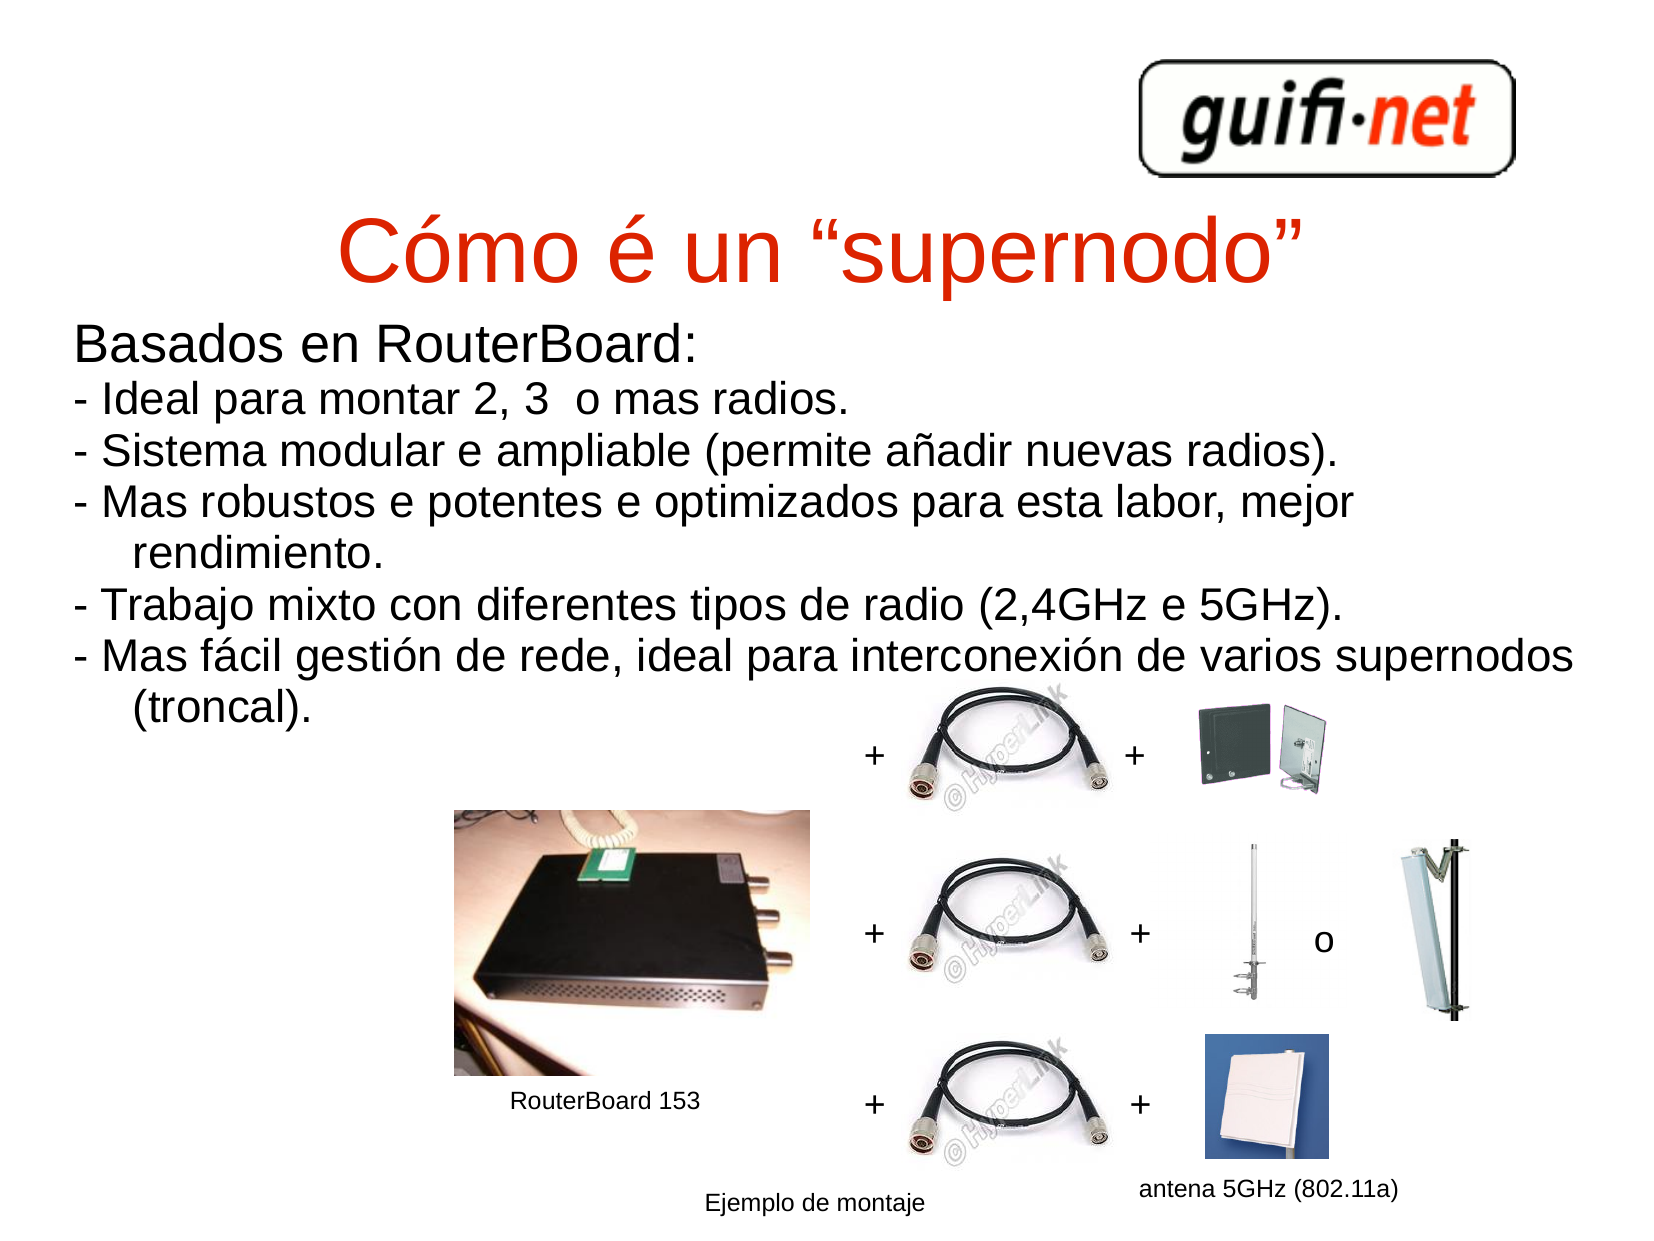

# Cómo é un “supernodo”
Basados en RouterBoard:
- Ideal para montar 2, 3 o mas radios.
- Sistema modular e ampliable (permite añadir nuevas radios).
- Mas robustos e potentes e optimizados para esta labor, mejor rendimiento.
- Trabajo mixto con diferentes tipos de radio (2,4GHz e 5GHz).
- Mas fácil gestión de rede, ideal para interconexión de varios supernodos (troncal).
+
+
+
+
o
+
+
RouterBoard 153
antena 5GHz (802.11a)
Ejemplo de montaje